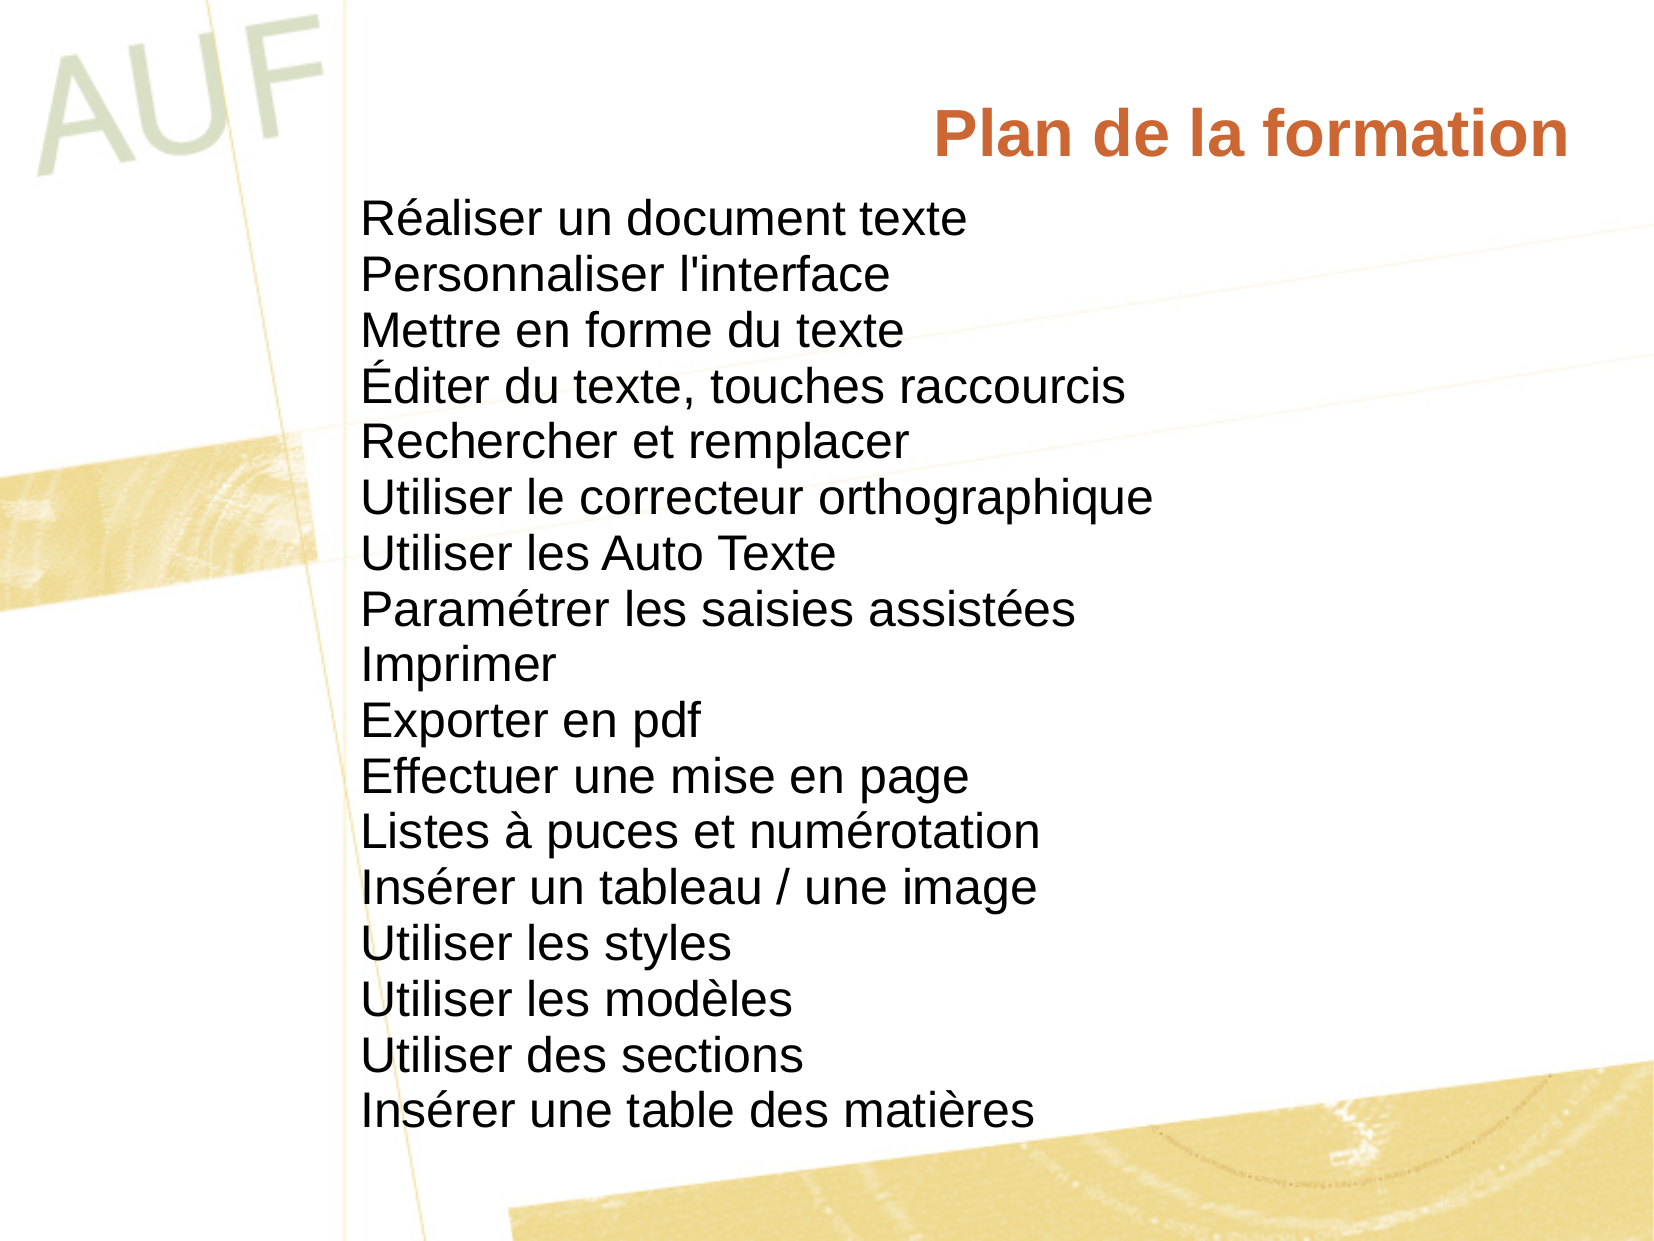

# Plan de la formation
Réaliser un document texte
Personnaliser l'interface
Mettre en forme du texte
Éditer du texte, touches raccourcis
Rechercher et remplacer
Utiliser le correcteur orthographique
Utiliser les Auto Texte
Paramétrer les saisies assistées
Imprimer
Exporter en pdf
Effectuer une mise en page
Listes à puces et numérotation
Insérer un tableau / une image
Utiliser les styles
Utiliser les modèles
Utiliser des sections
Insérer une table des matières